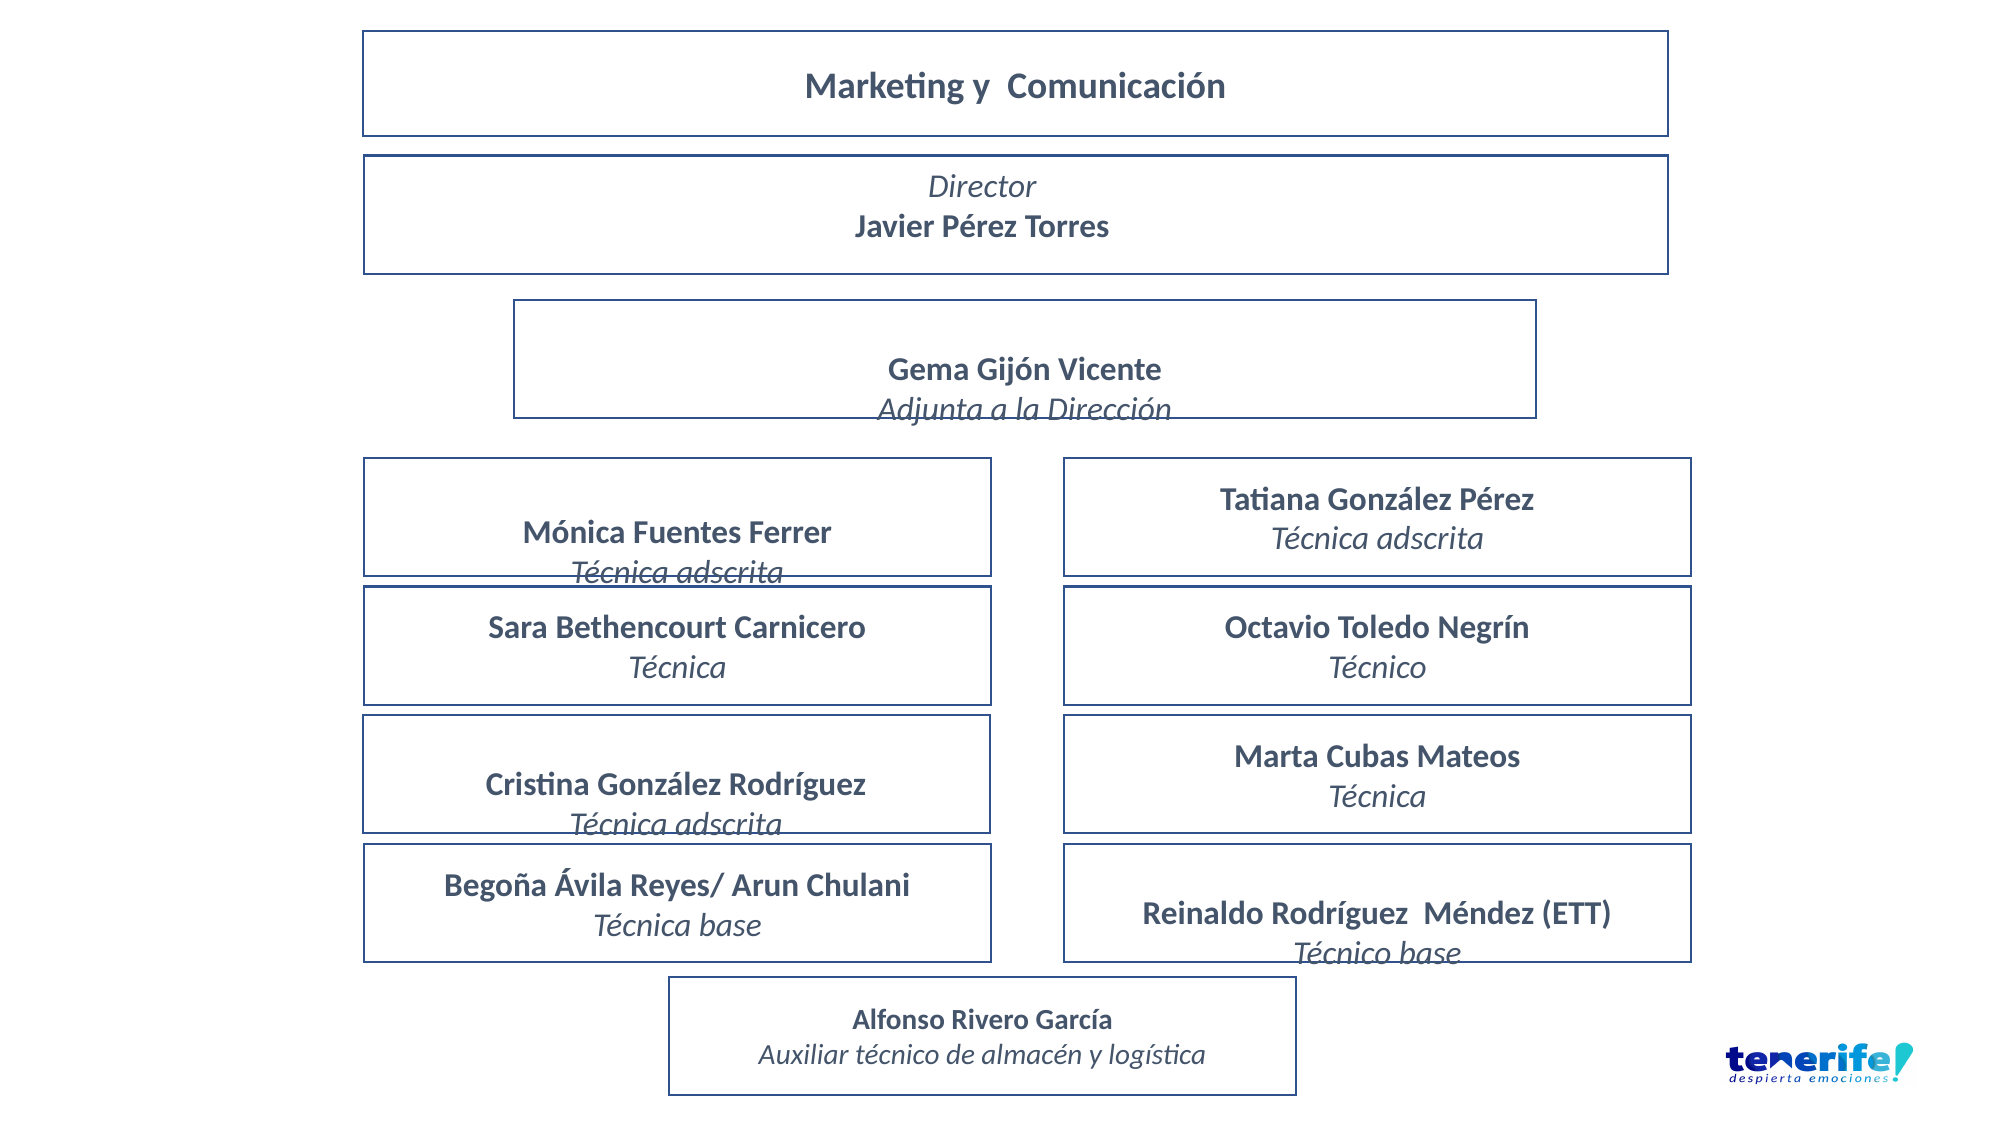

Marketing y Comunicación
Director
Javier Pérez Torres
Gema Gijón Vicente
Adjunta a la Dirección
Mónica Fuentes Ferrer
Técnica adscrita
Tatiana González Pérez
Técnica adscrita
Sara Bethencourt Carnicero
Técnica
Octavio Toledo Negrín
Técnico
Cristina González Rodríguez
Técnica adscrita
Marta Cubas Mateos
Técnica
Begoña Ávila Reyes/ Arun Chulani
Técnica base
Reinaldo Rodríguez Méndez (ETT)
Técnico base
Alfonso Rivero García
Auxiliar técnico de almacén y logística